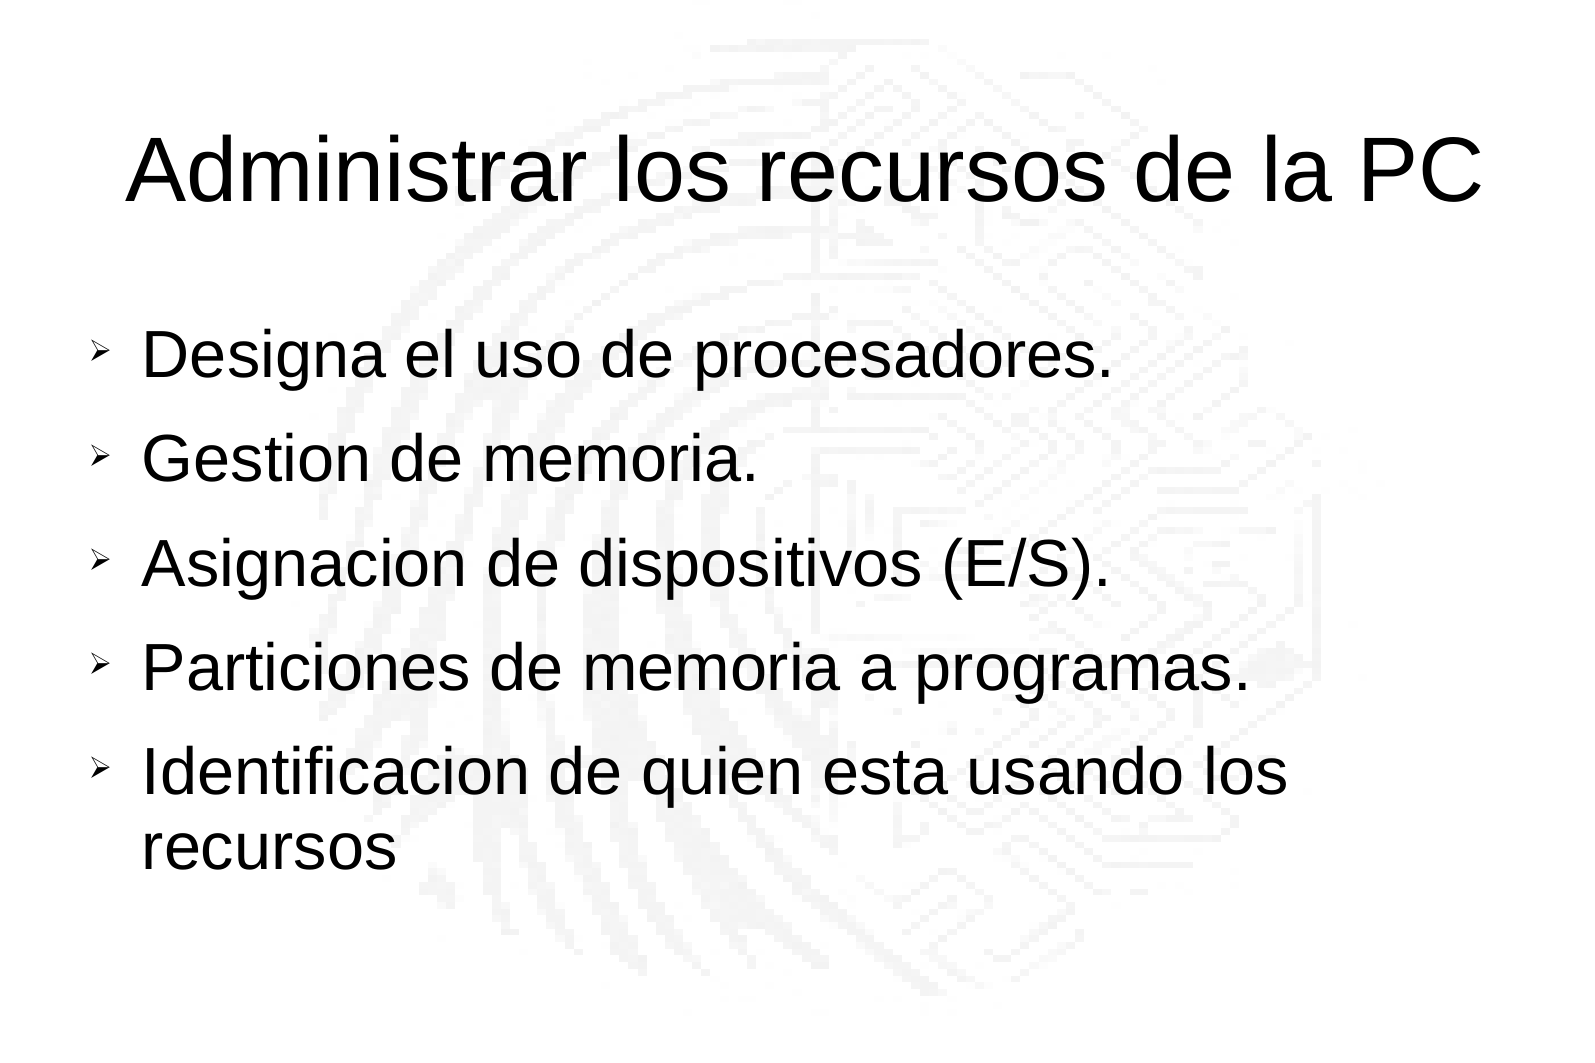

# Administrar los recursos de la PC
Designa el uso de procesadores.
Gestion de memoria.
Asignacion de dispositivos (E/S).
Particiones de memoria a programas.
Identificacion de quien esta usando los recursos